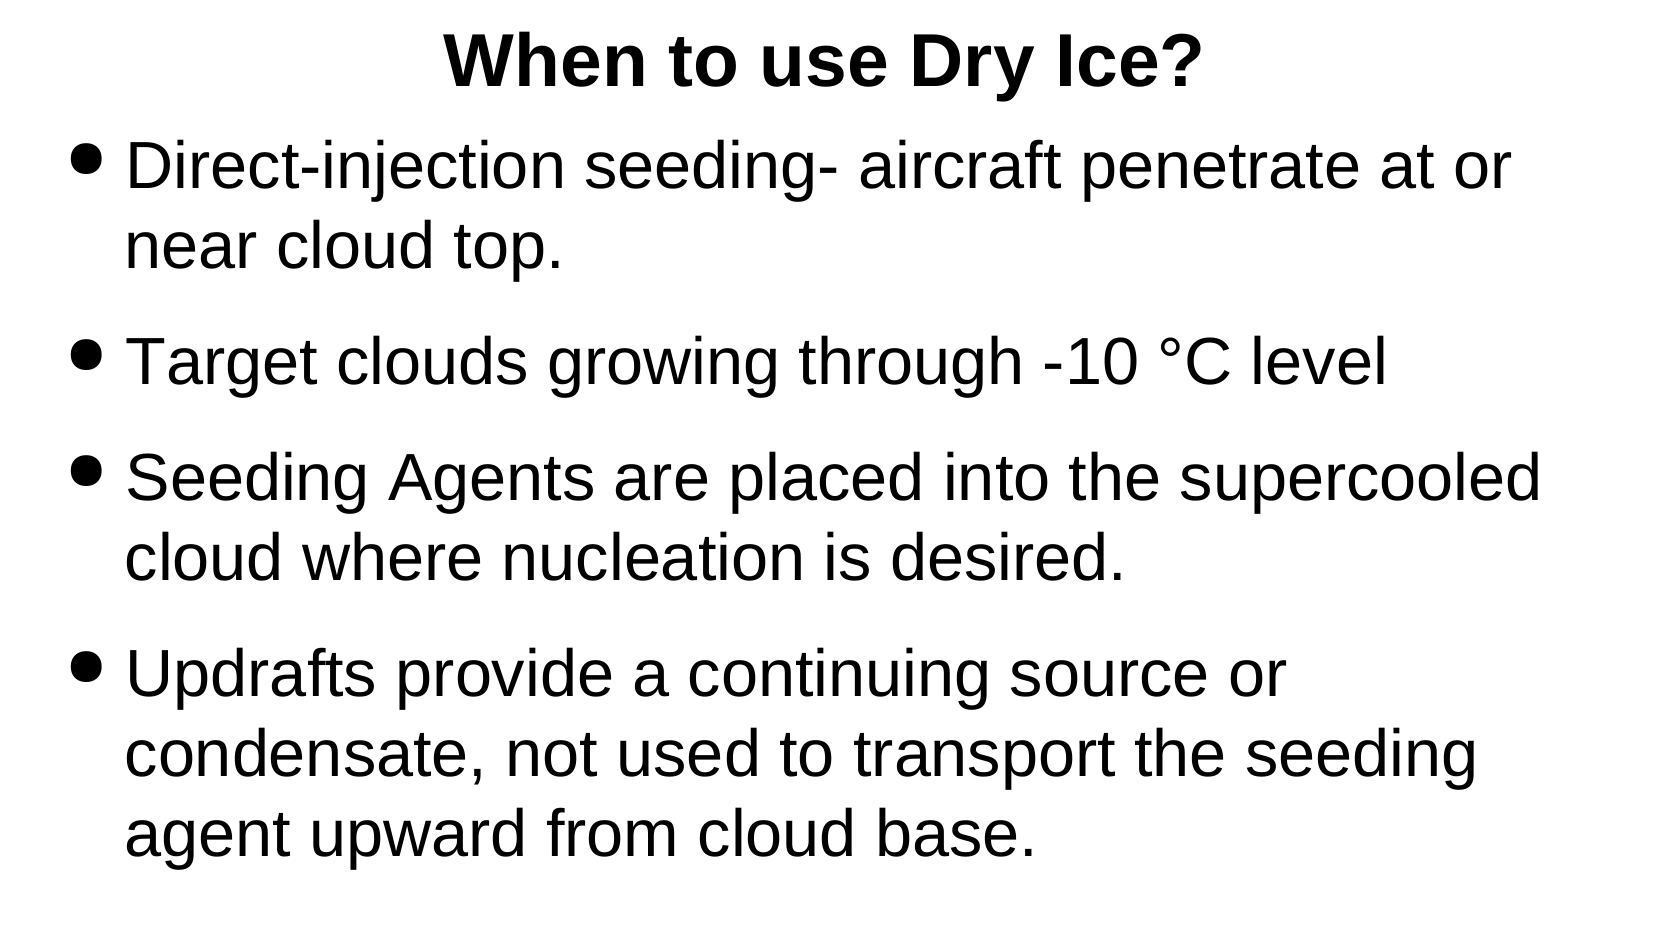

# When to use Dry Ice?
 Direct-injection seeding- aircraft penetrate at or near cloud top.
 Target clouds growing through -10 °C level
 Seeding Agents are placed into the supercooled cloud where nucleation is desired.
 Updrafts provide a continuing source or condensate, not used to transport the seeding agent upward from cloud base.